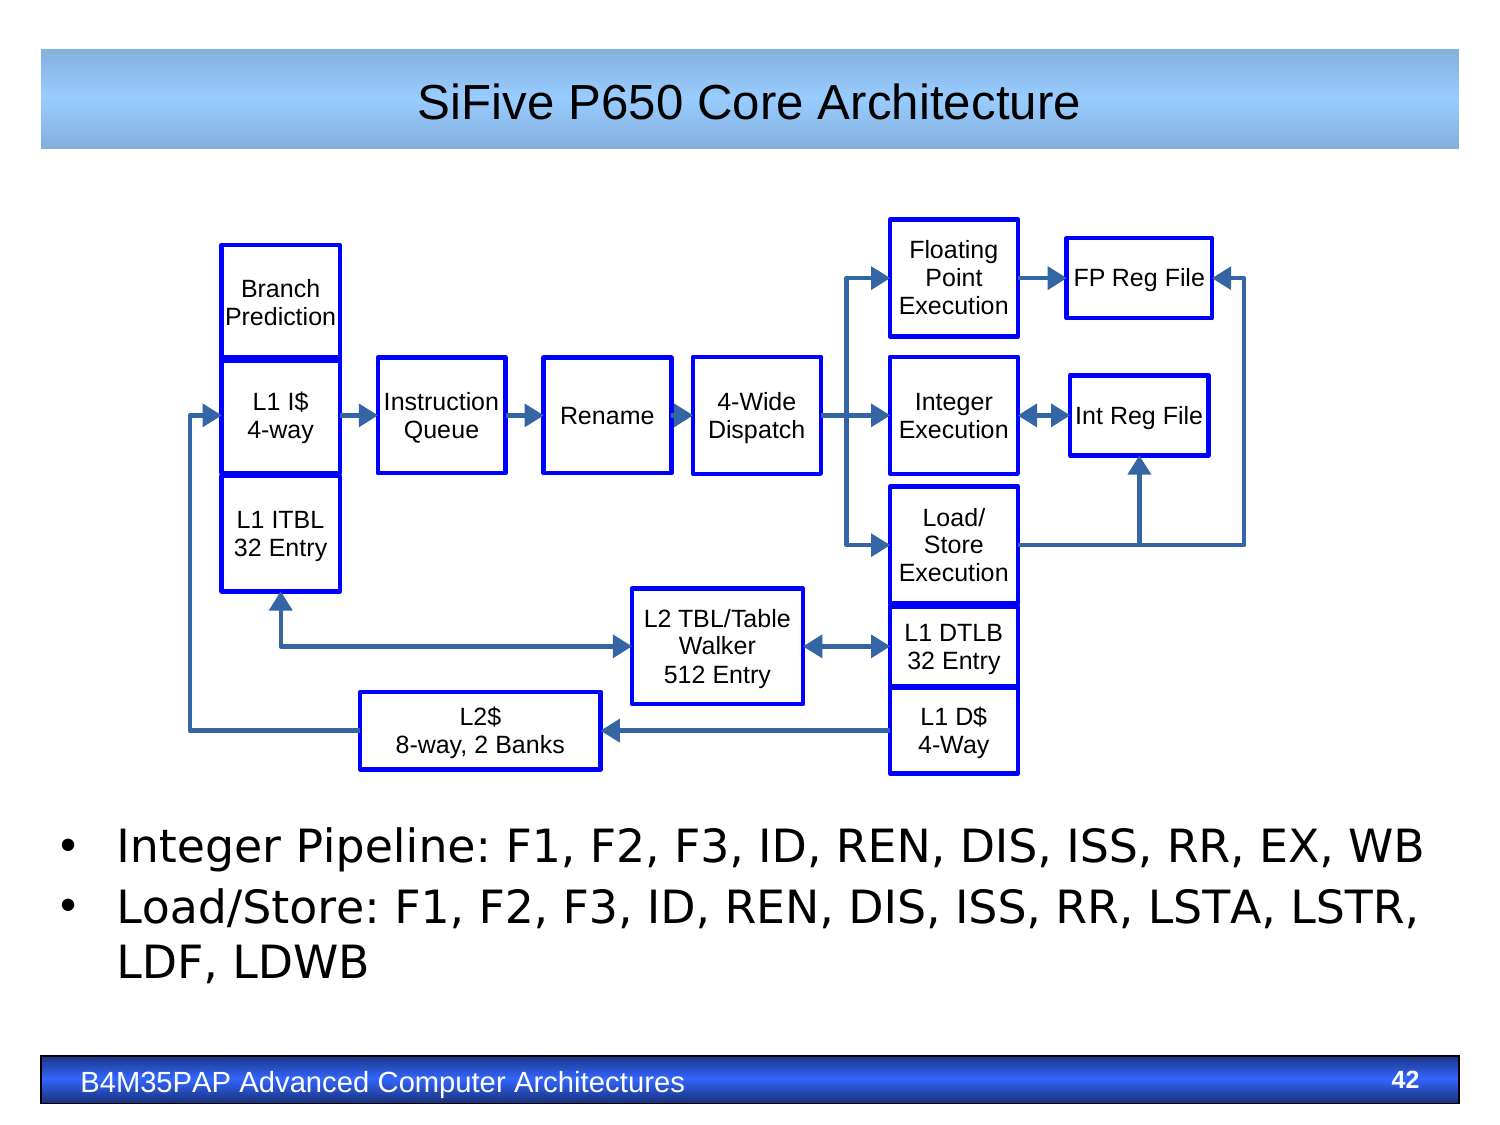

# SiFive P650 Core Architecture
Integer Pipeline: F1, F2, F3, ID, REN, DIS, ISS, RR, EX, WB
Load/Store: F1, F2, F3, ID, REN, DIS, ISS, RR, LSTA, LSTR, LDF, LDWB